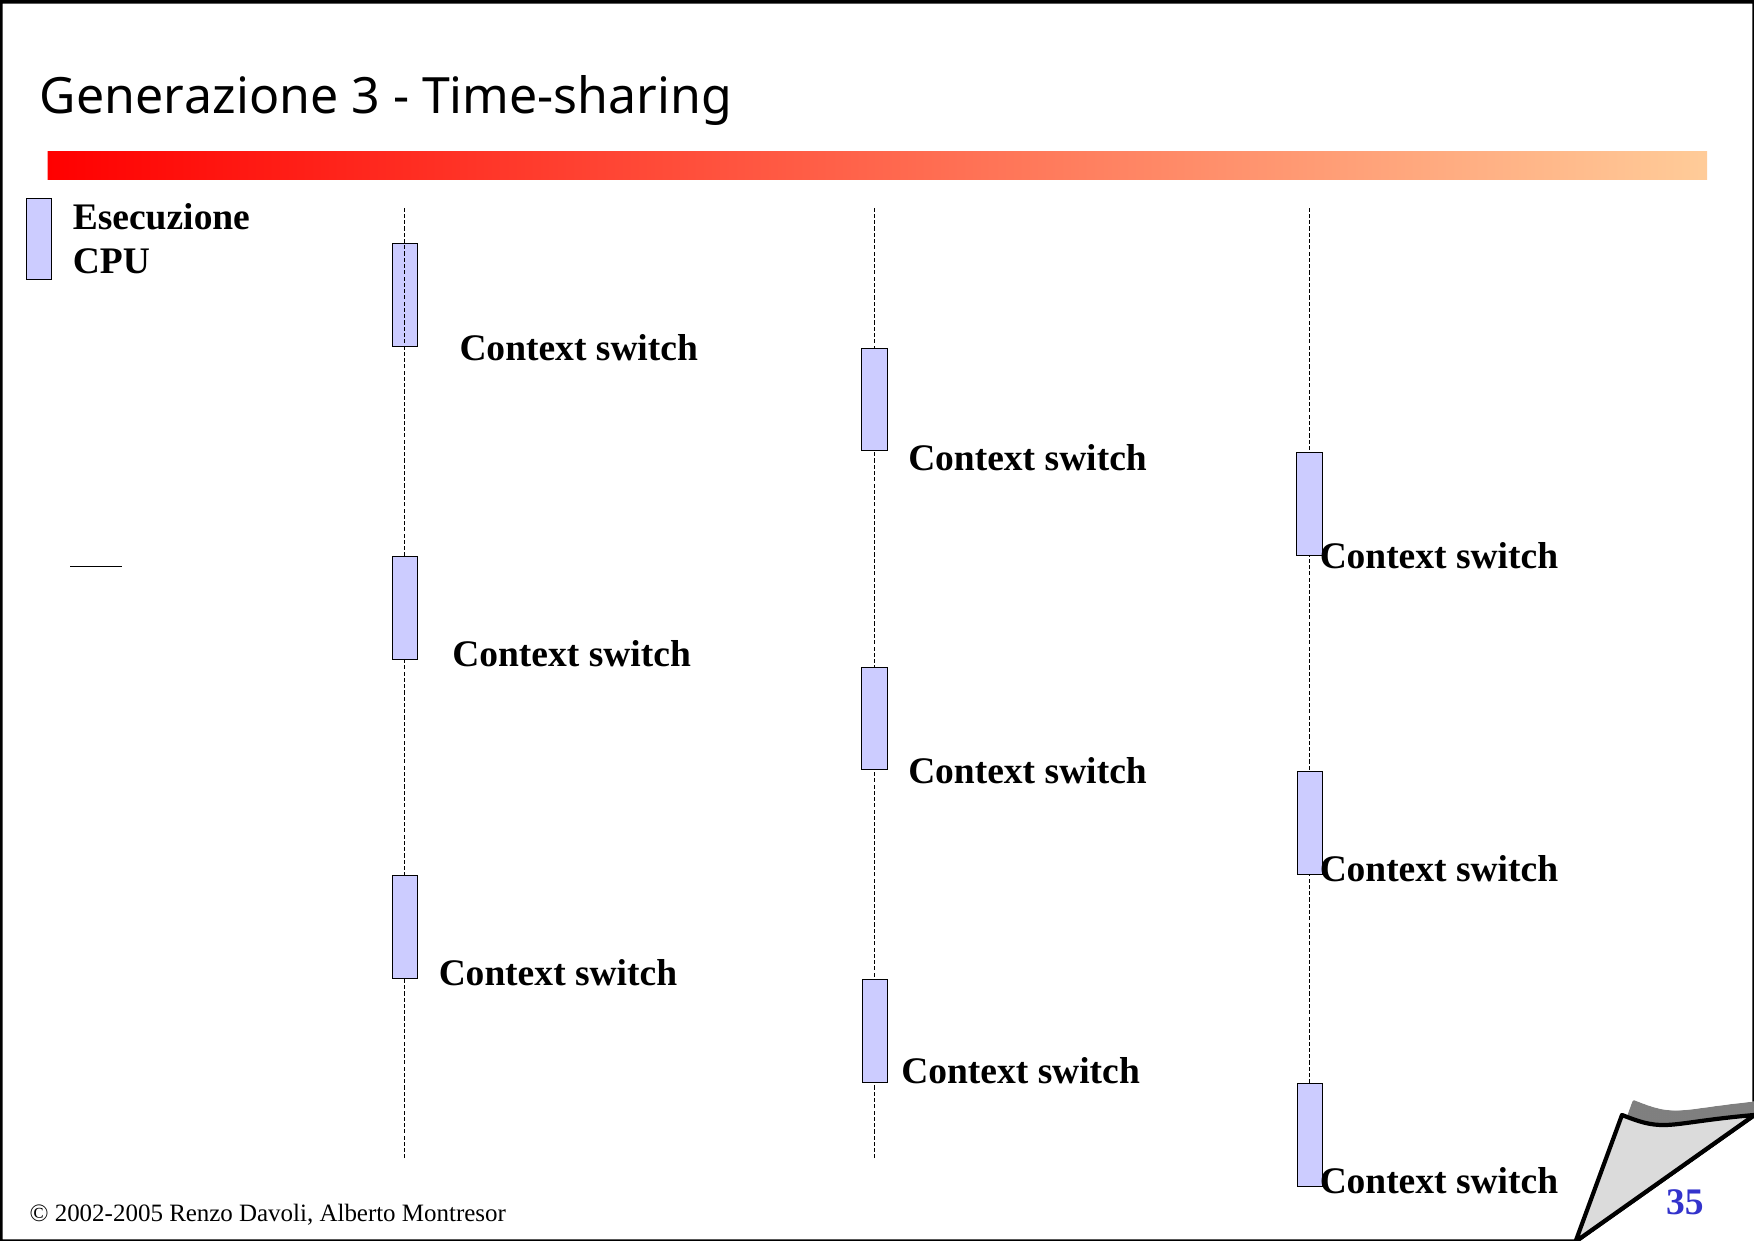

# Generazione 3 - Time-sharing
Esecuzione
CPU
Context switch
Context switch
Context switch
Context switch
Context switch
Context switch
Context switch
Context switch
Context switch